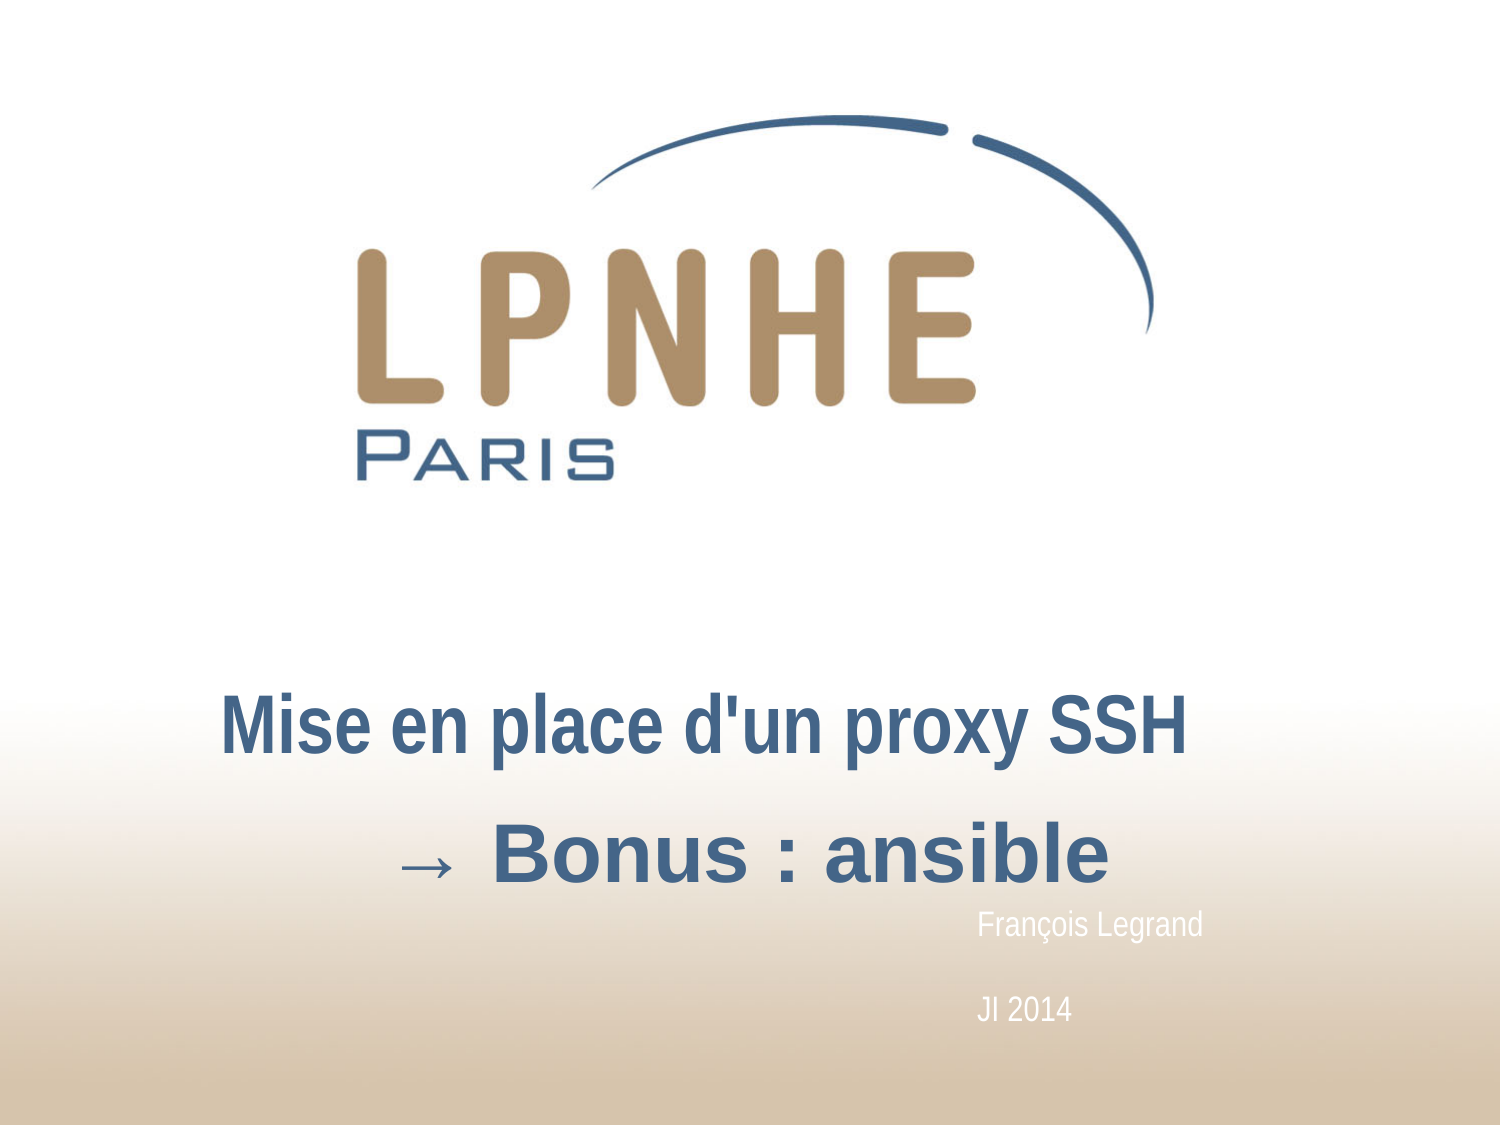

# Mise en place d'un proxy SSH
→ Bonus : ansible
François Legrand
JI 2014